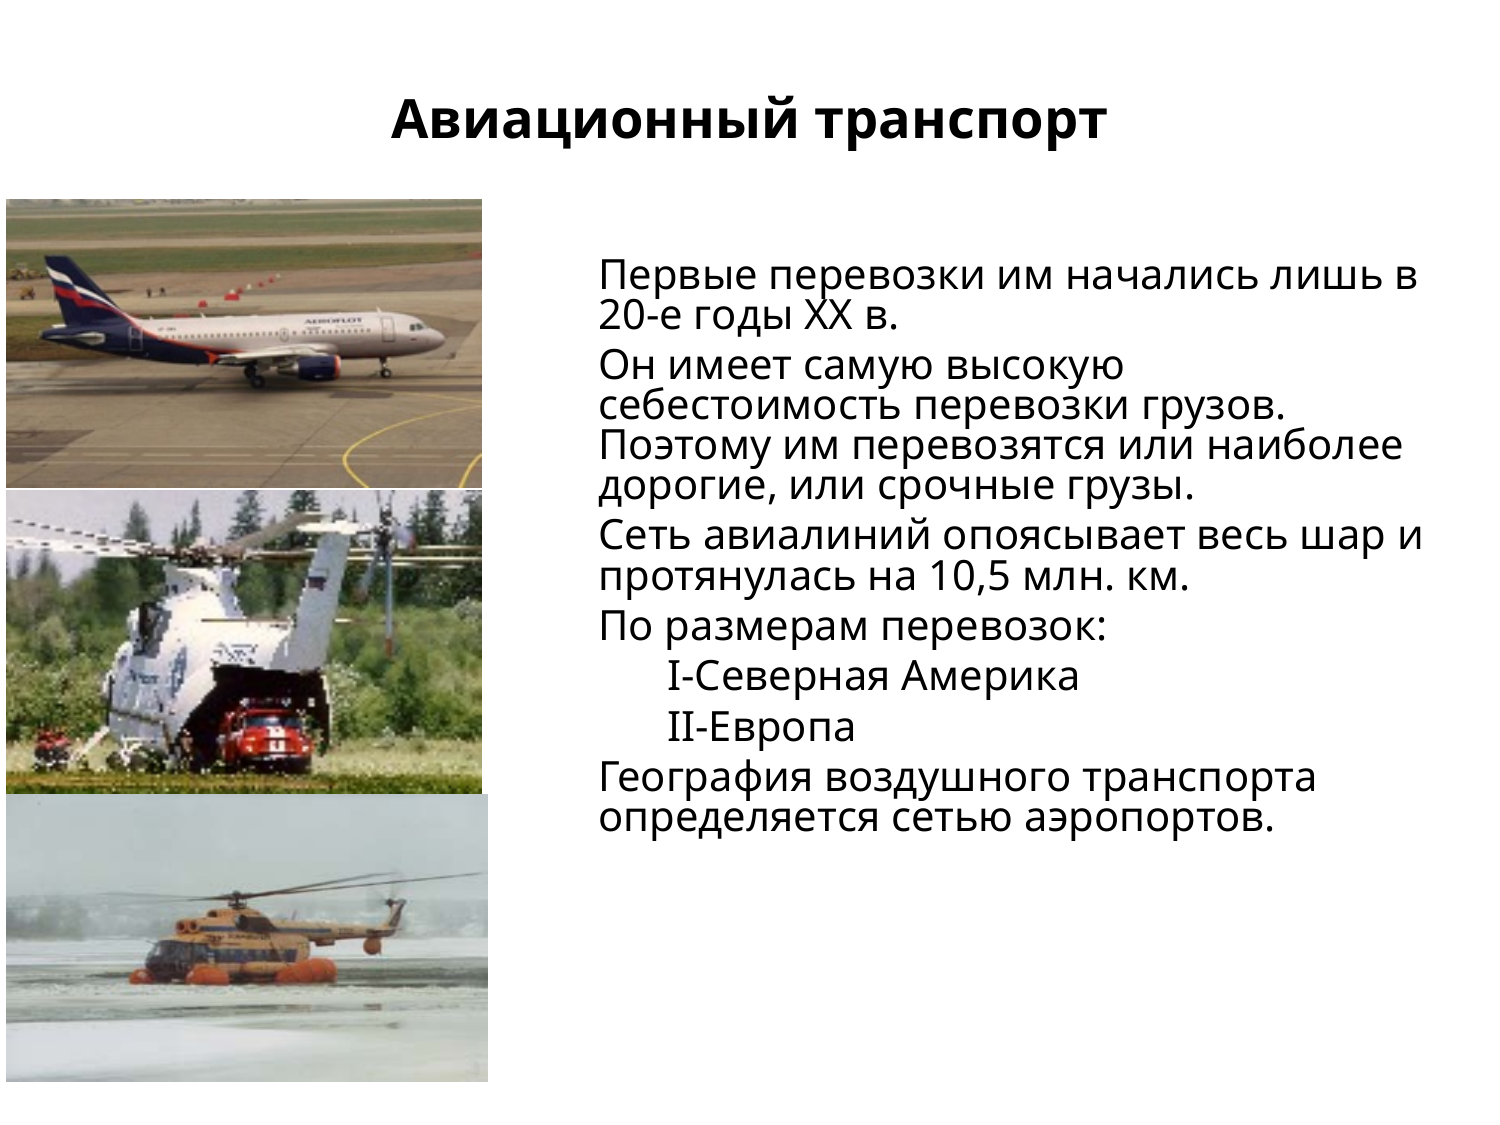

# Авиационный транспорт
Первые перевозки им начались лишь в 20-е годы XX в.
Он имеет самую высокую себестоимость перевозки грузов. Поэтому им перевозятся или наиболее дорогие, или срочные грузы.
Сеть авиалиний опоясывает весь шар и протянулась на 10,5 млн. км.
По размерам перевозок:
 I-Северная Америка
 II-Европа
География воздушного транспорта определяется сетью аэропортов.